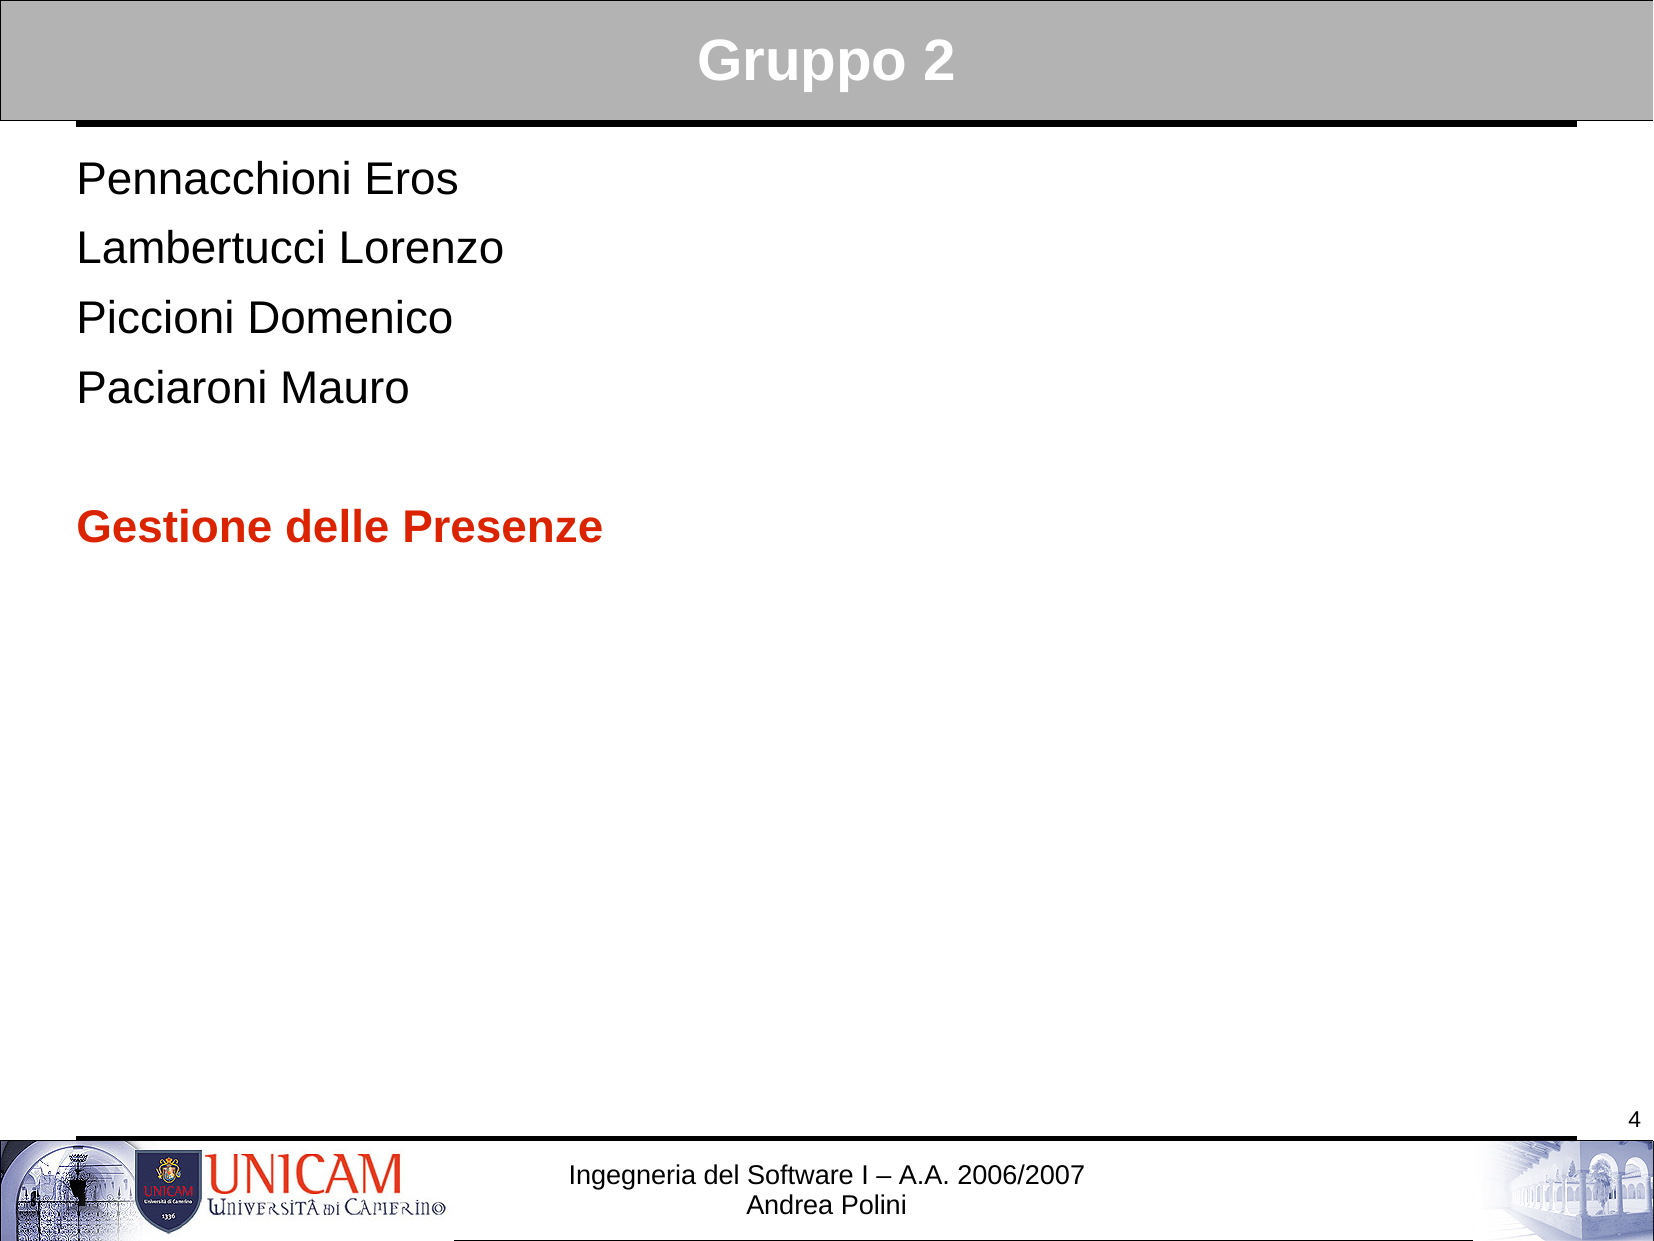

# Gruppo 2
Pennacchioni Eros
Lambertucci Lorenzo
Piccioni Domenico
Paciaroni Mauro
Gestione delle Presenze
4